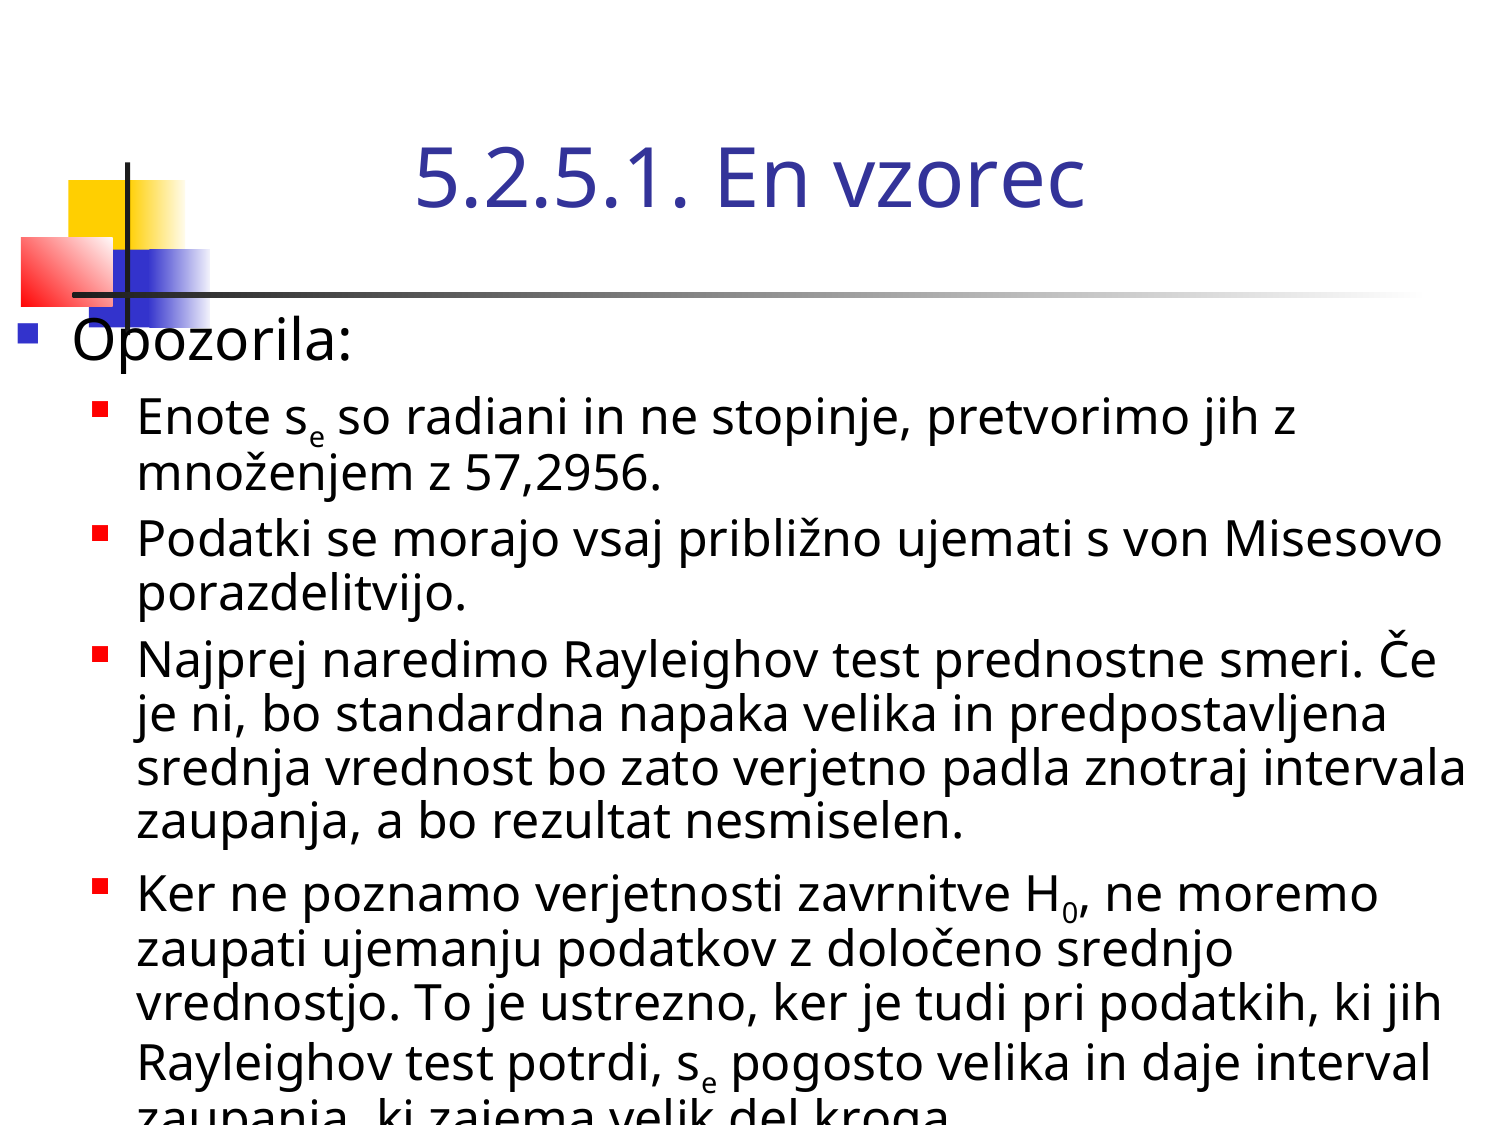

# 5.2.5.1. En vzorec
Opozorila:
Enote se so radiani in ne stopinje, pretvorimo jih z množenjem z 57,2956.
Podatki se morajo vsaj približno ujemati s von Misesovo porazdelitvijo.
Najprej naredimo Rayleighov test prednostne smeri. Če je ni, bo standardna napaka velika in predpostavljena srednja vrednost bo zato verjetno padla znotraj intervala zaupanja, a bo rezultat nesmiselen.
Ker ne poznamo verjetnosti zavrnitve H0, ne moremo zaupati ujemanju podatkov z določeno srednjo vrednostjo. To je ustrezno, ker je tudi pri podatkih, ki jih Rayleighov test potrdi, se pogosto velika in daje interval zaupanja, ki zajema velik del kroga.